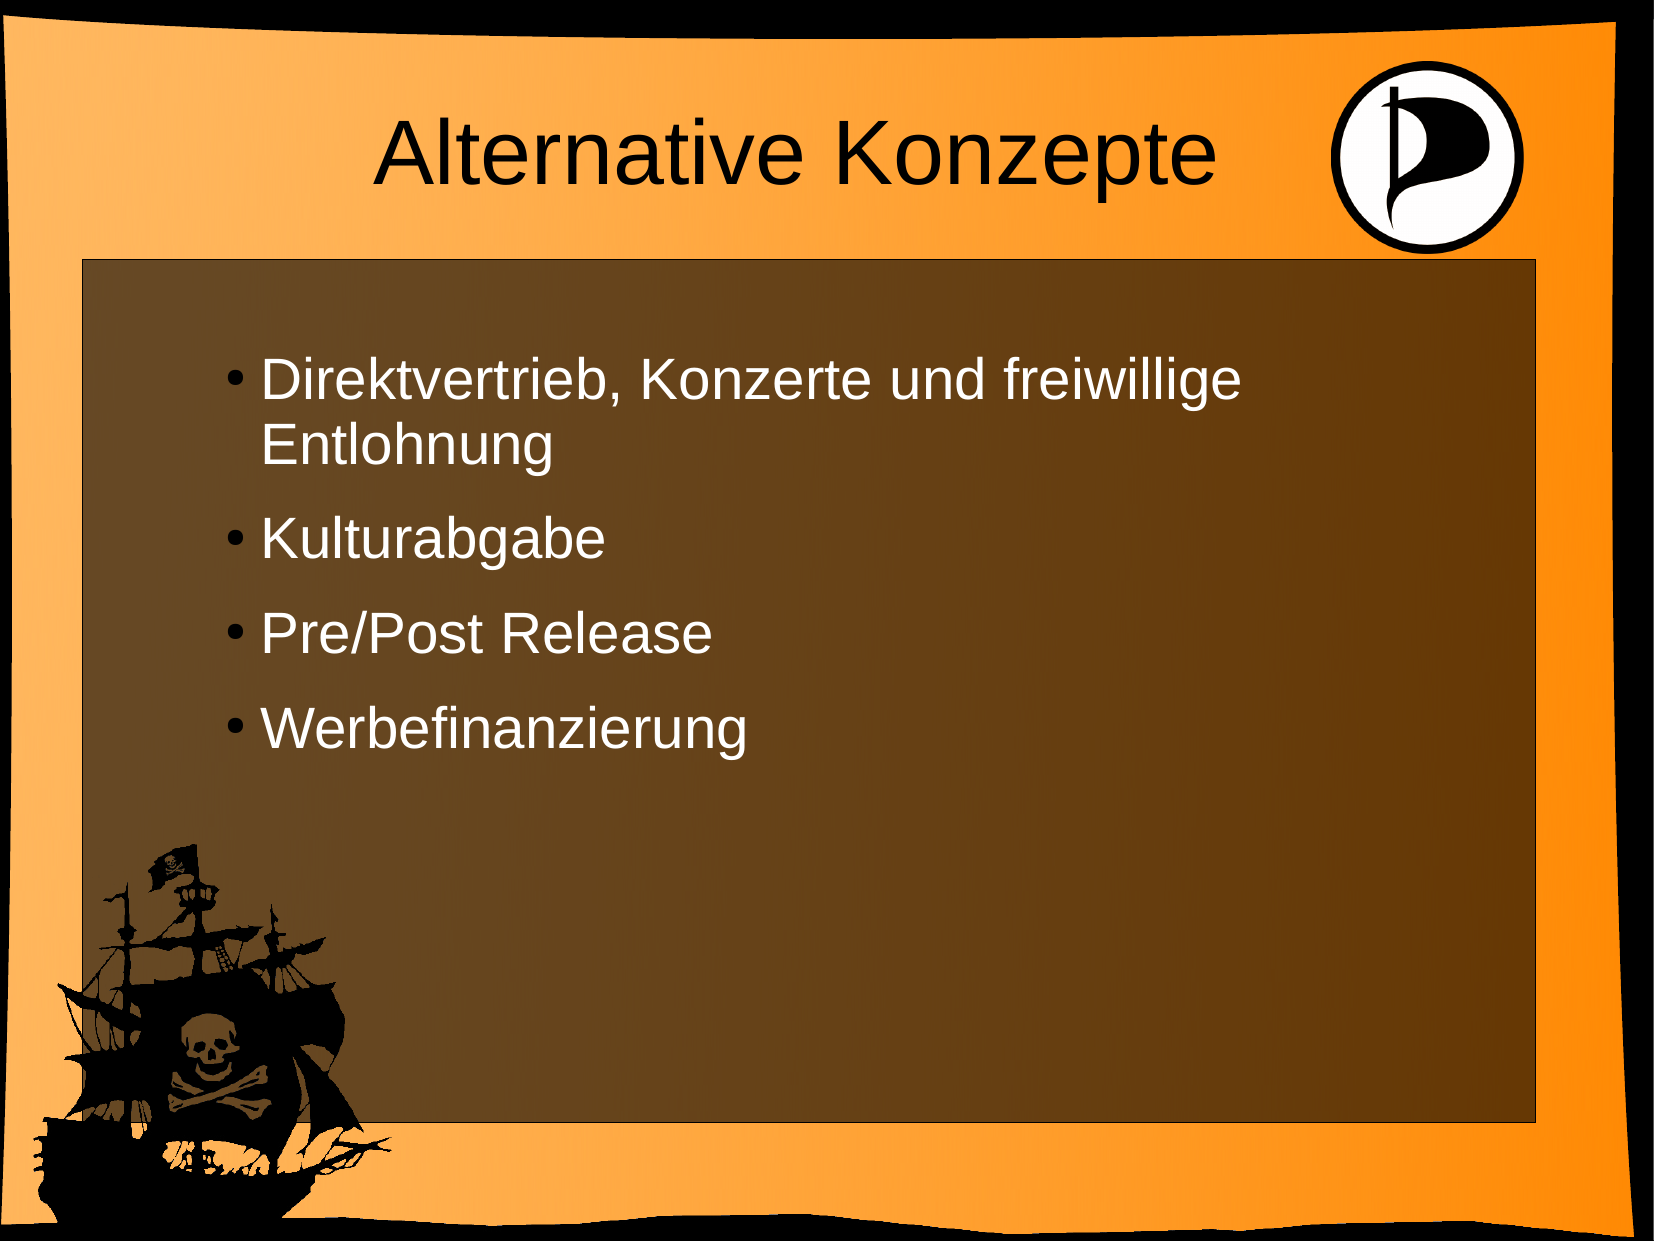

# Alternative Konzepte
Direktvertrieb, Konzerte und freiwillige Entlohnung
Kulturabgabe
Pre/Post Release
Werbefinanzierung